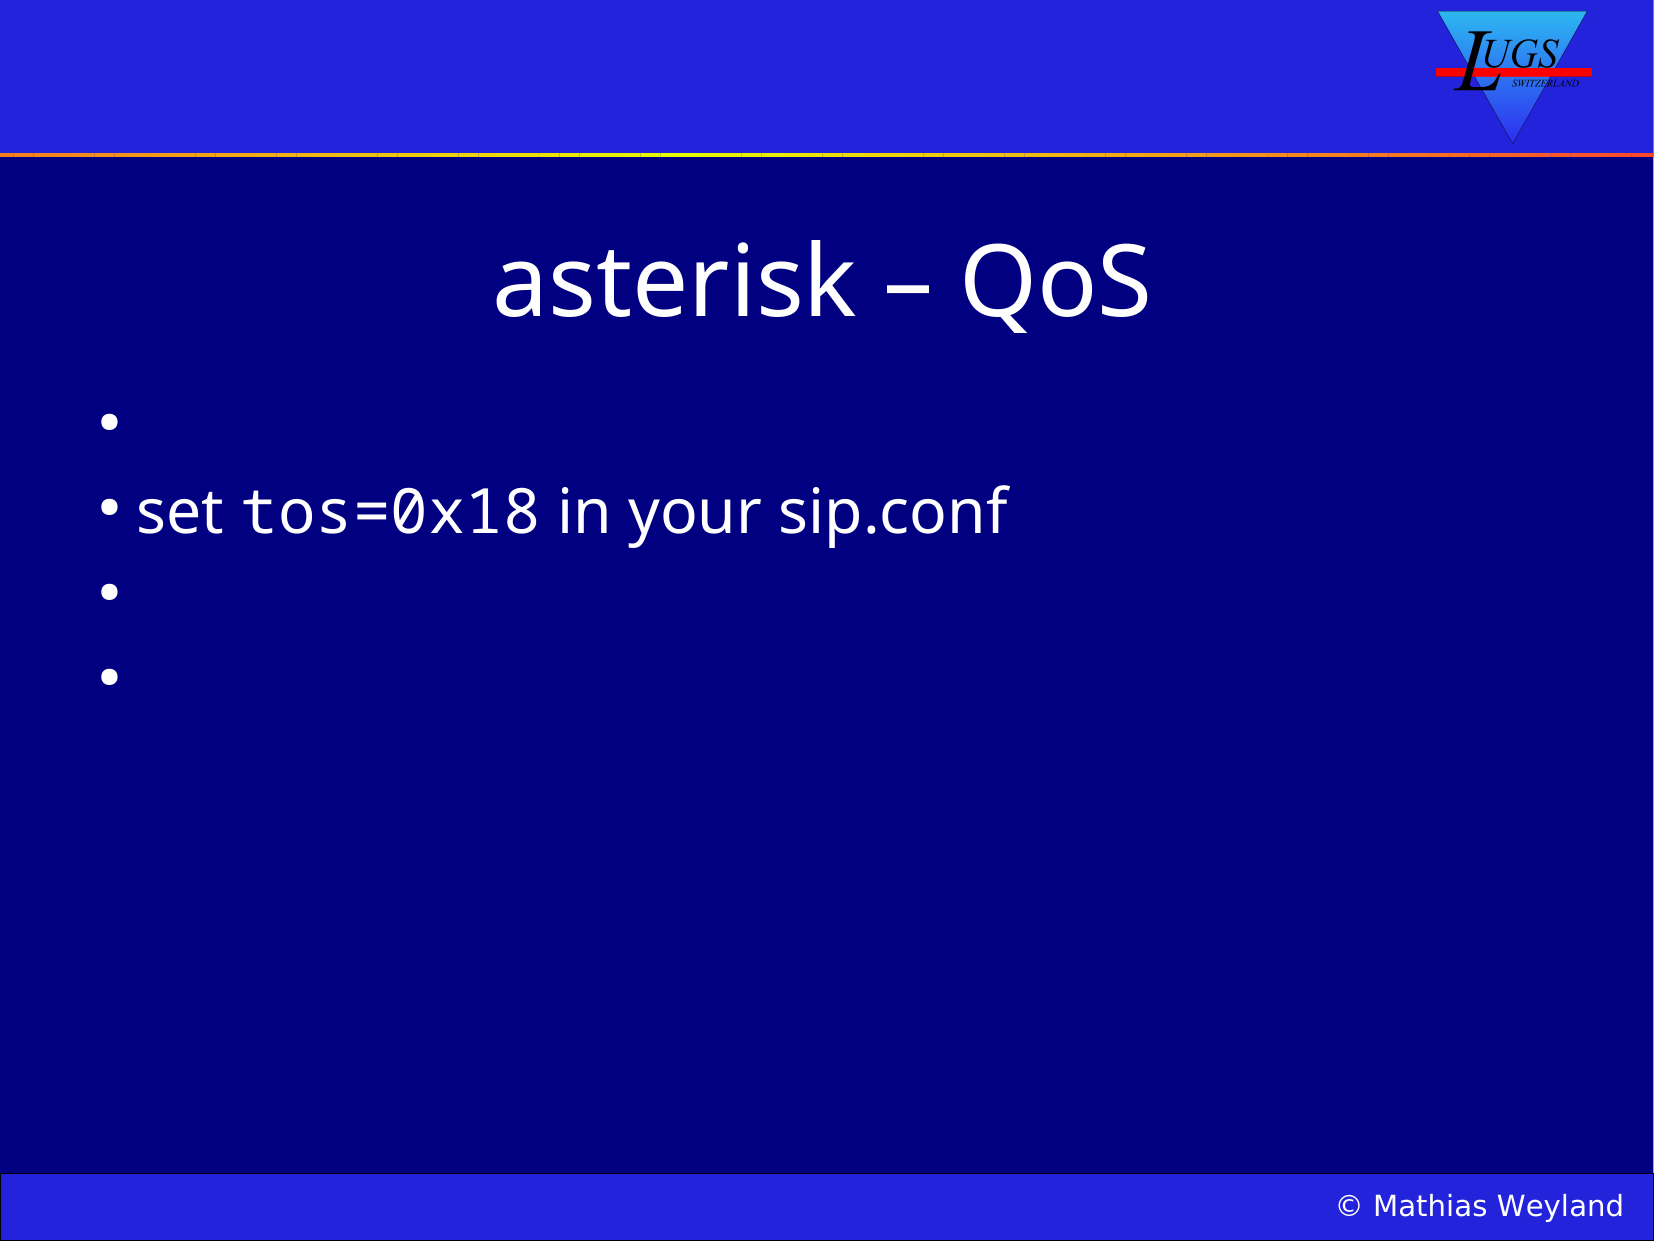

asterisk – QoS
 set tos=0x18 in your sip.conf
© Mathias Weyland